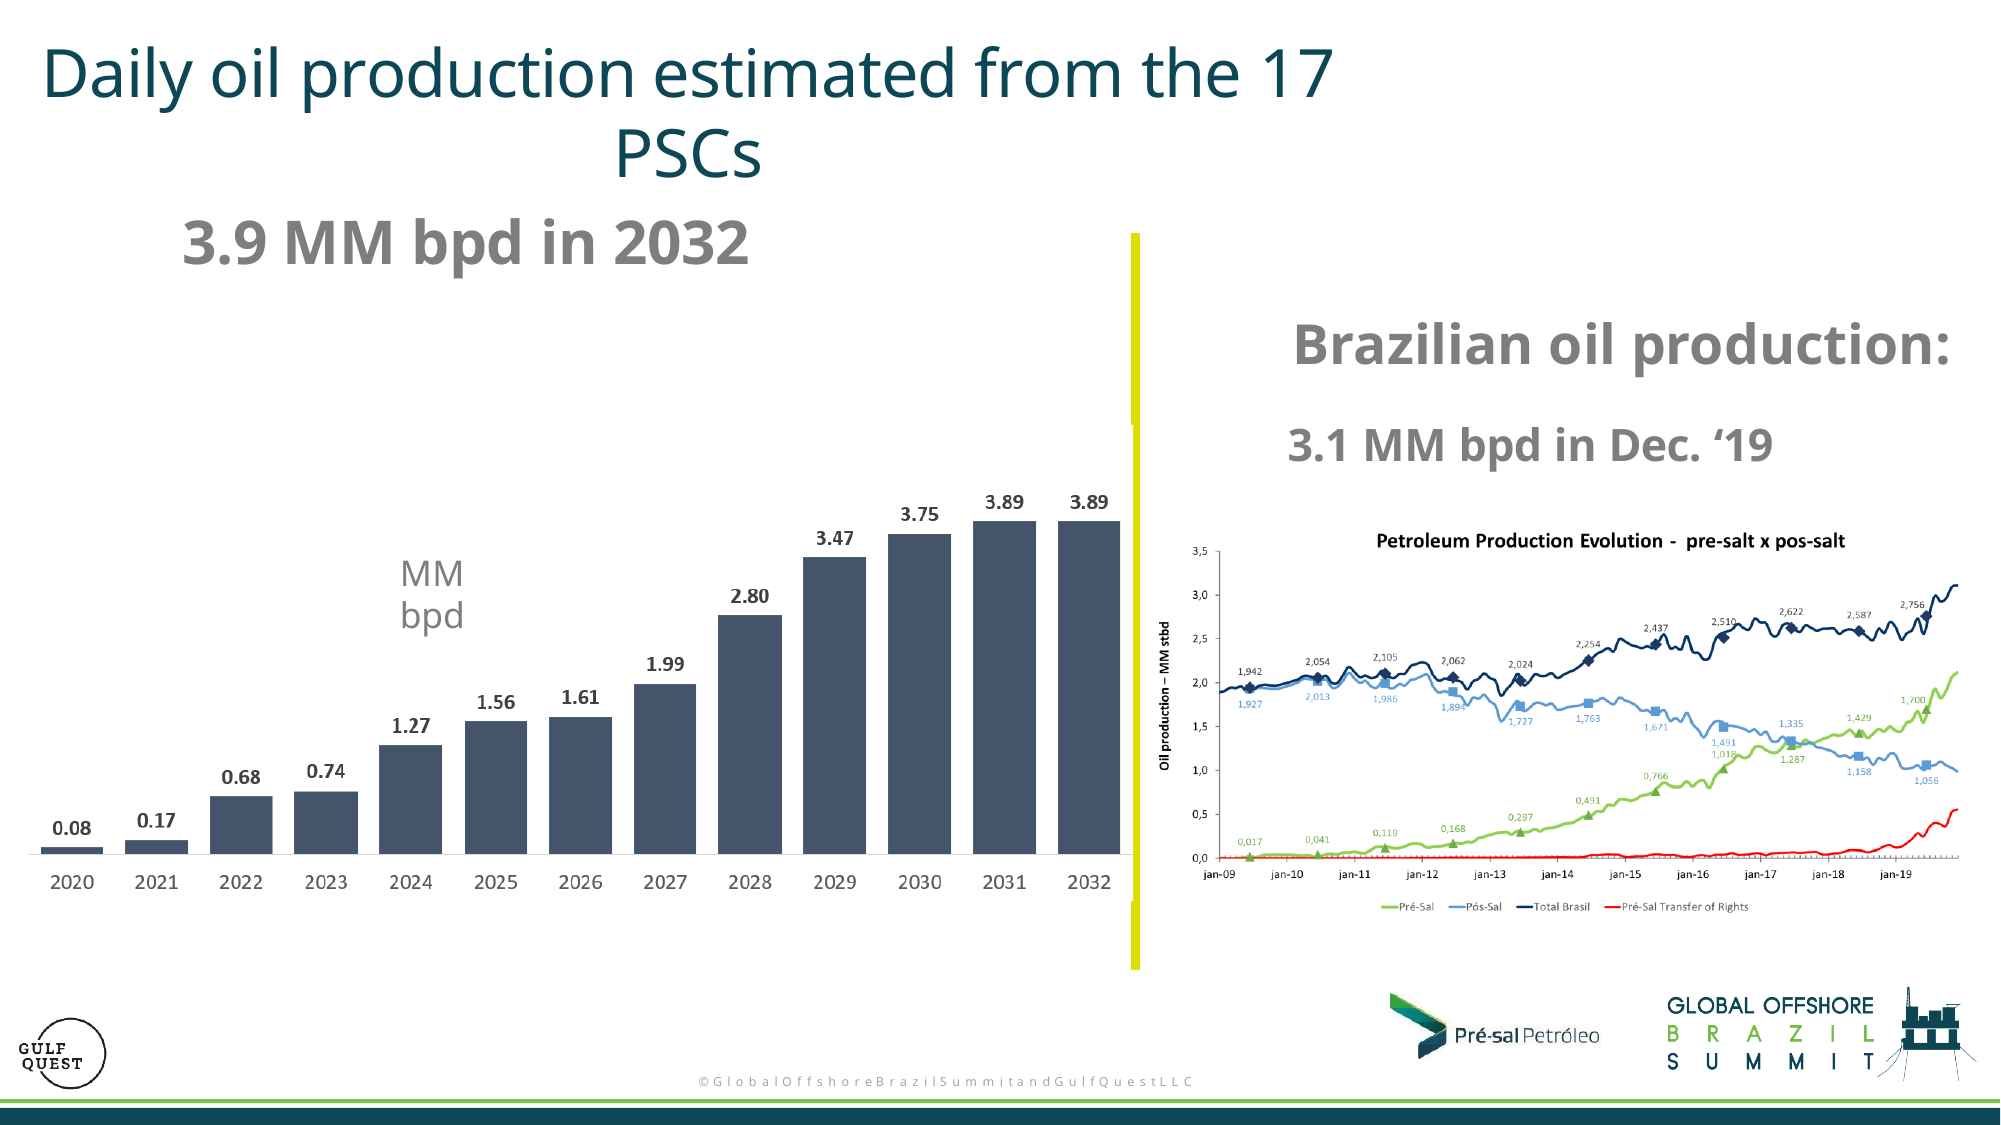

# Daily oil production estimated from the 17 PSCs
3.9 MM bpd in 2032
Brazilian oil production:
3.1 MM bpd in Dec. ‘19
MM bpd
© G l o b a l O f f s h o r e B r a z i l S u m m i t a n d G u l f Q u e s t L L C
Offshore Oil & Gas Brazil Summit 2019